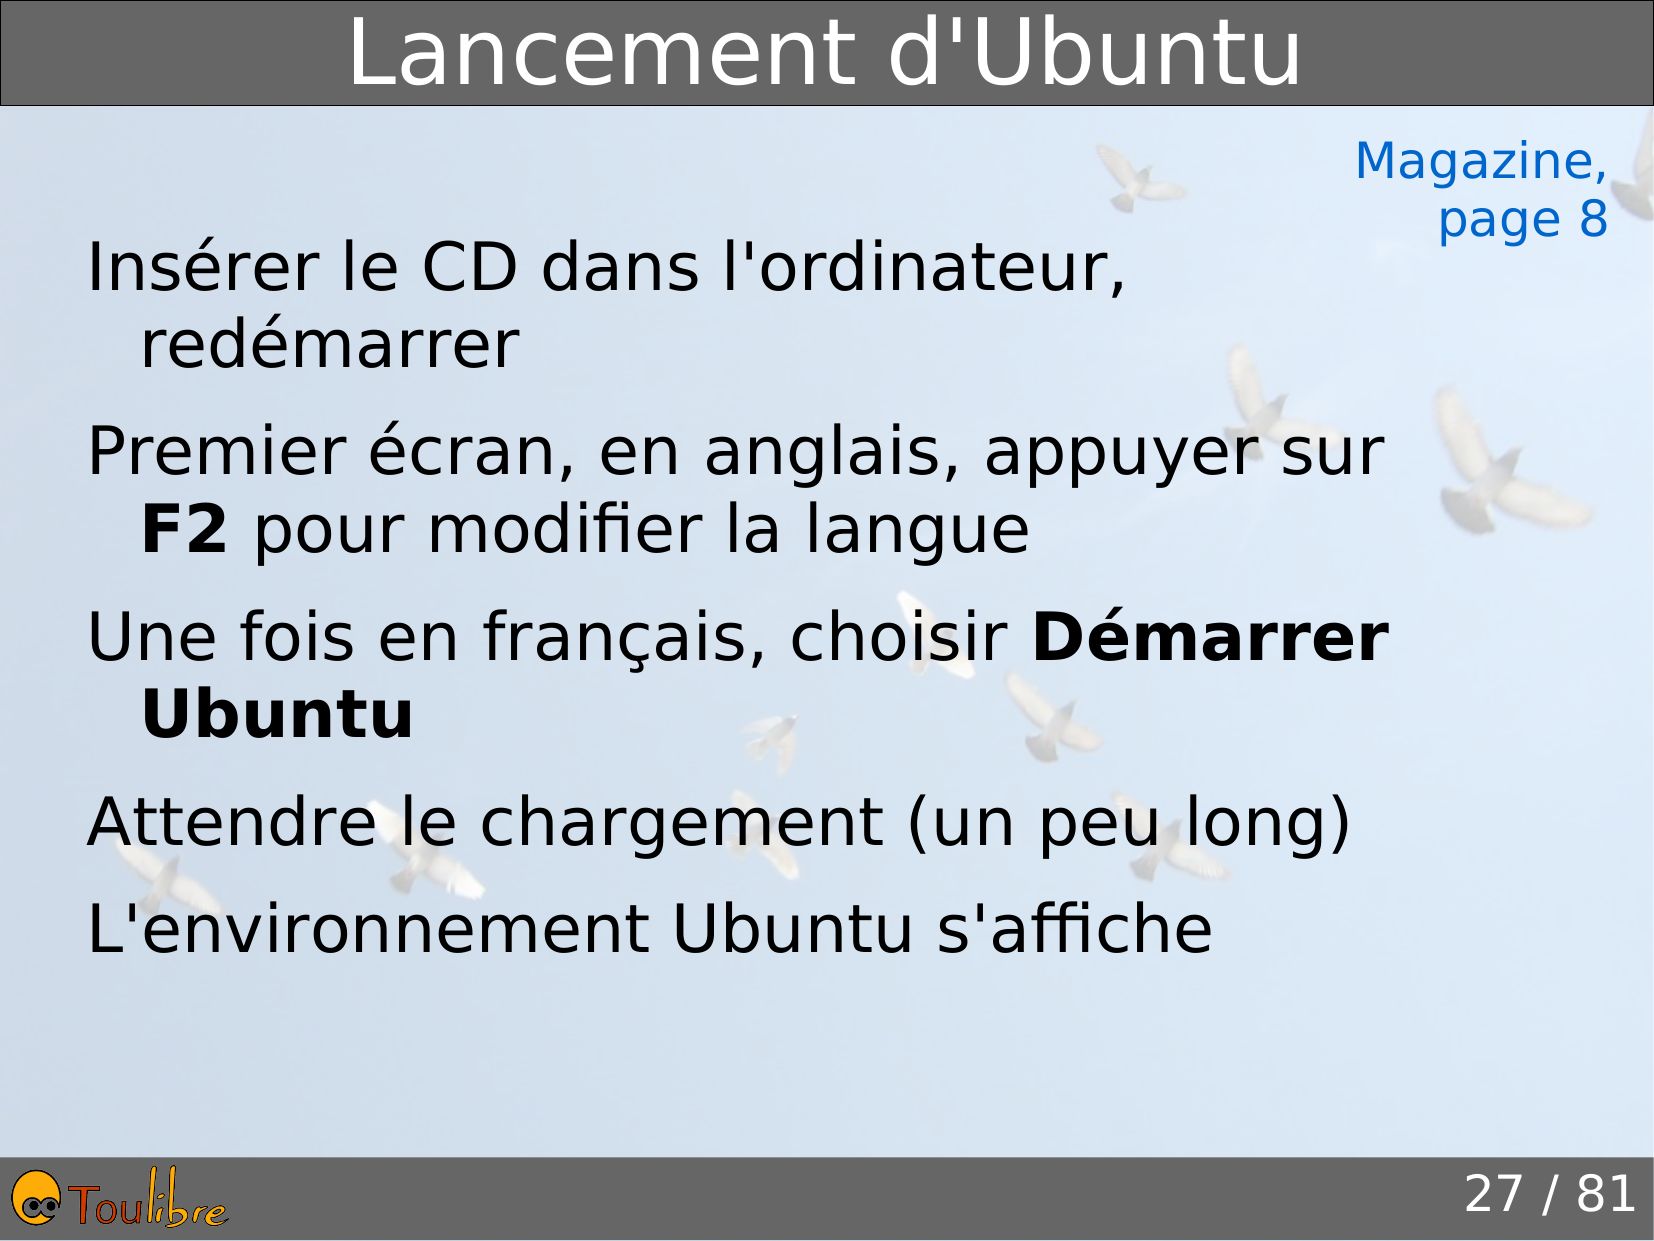

# Lancement d'Ubuntu
Magazine, page 8
Insérer le CD dans l'ordinateur, redémarrer
Premier écran, en anglais, appuyer sur F2 pour modifier la langue
Une fois en français, choisir Démarrer Ubuntu
Attendre le chargement (un peu long)
L'environnement Ubuntu s'affiche